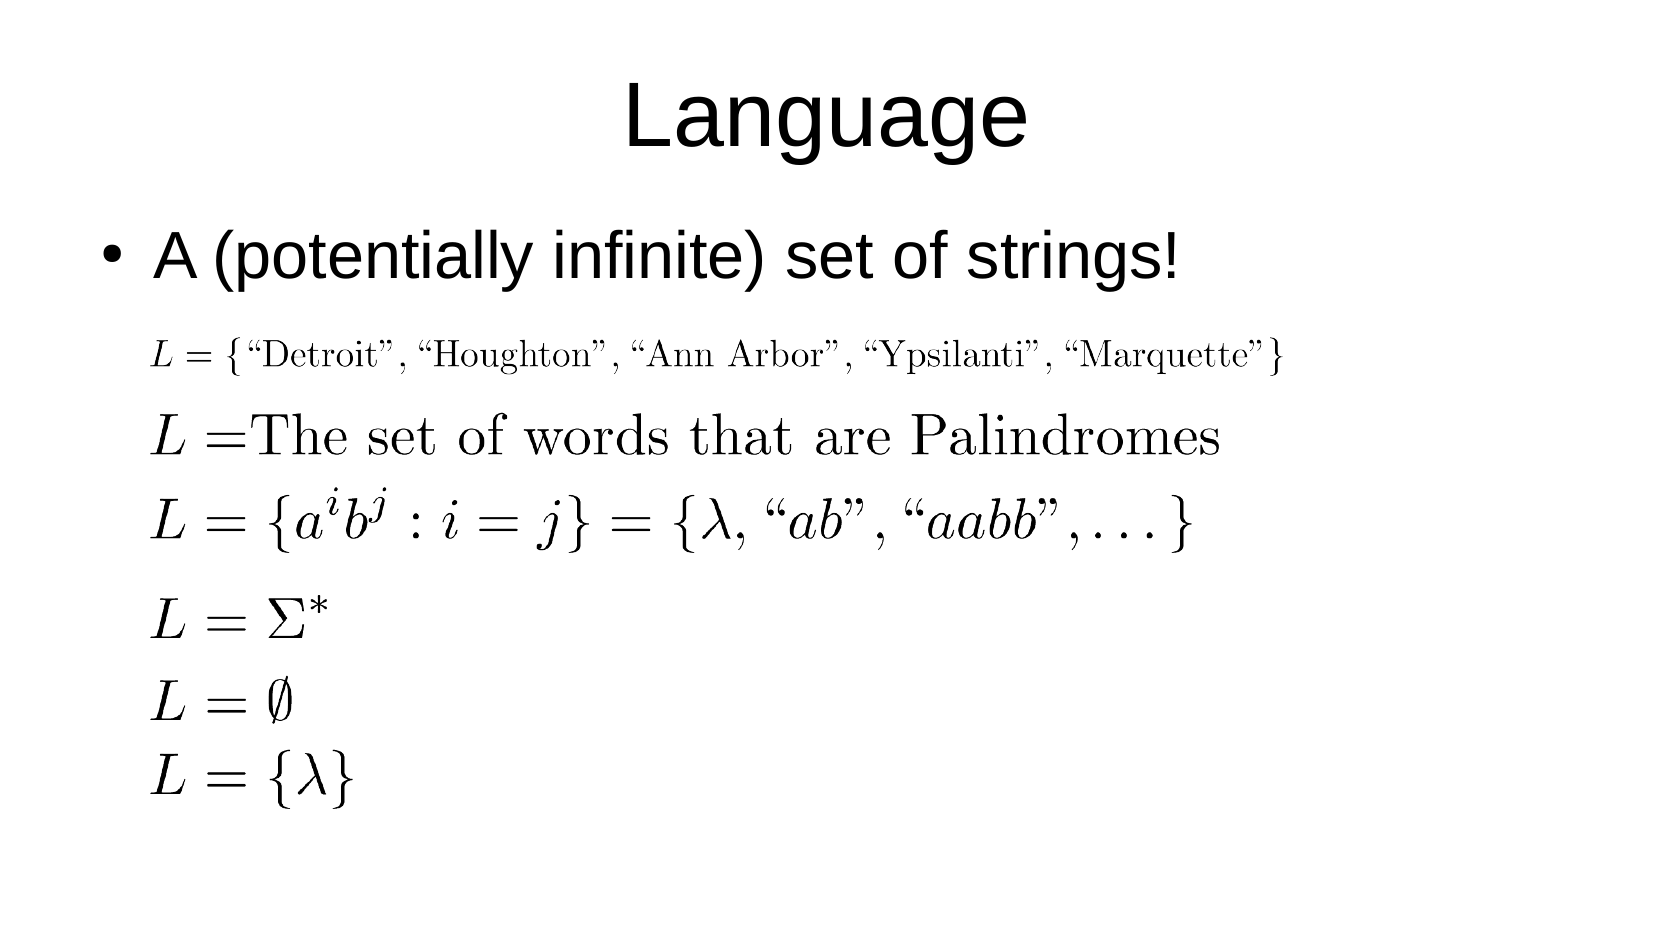

# Language
A (potentially infinite) set of strings!